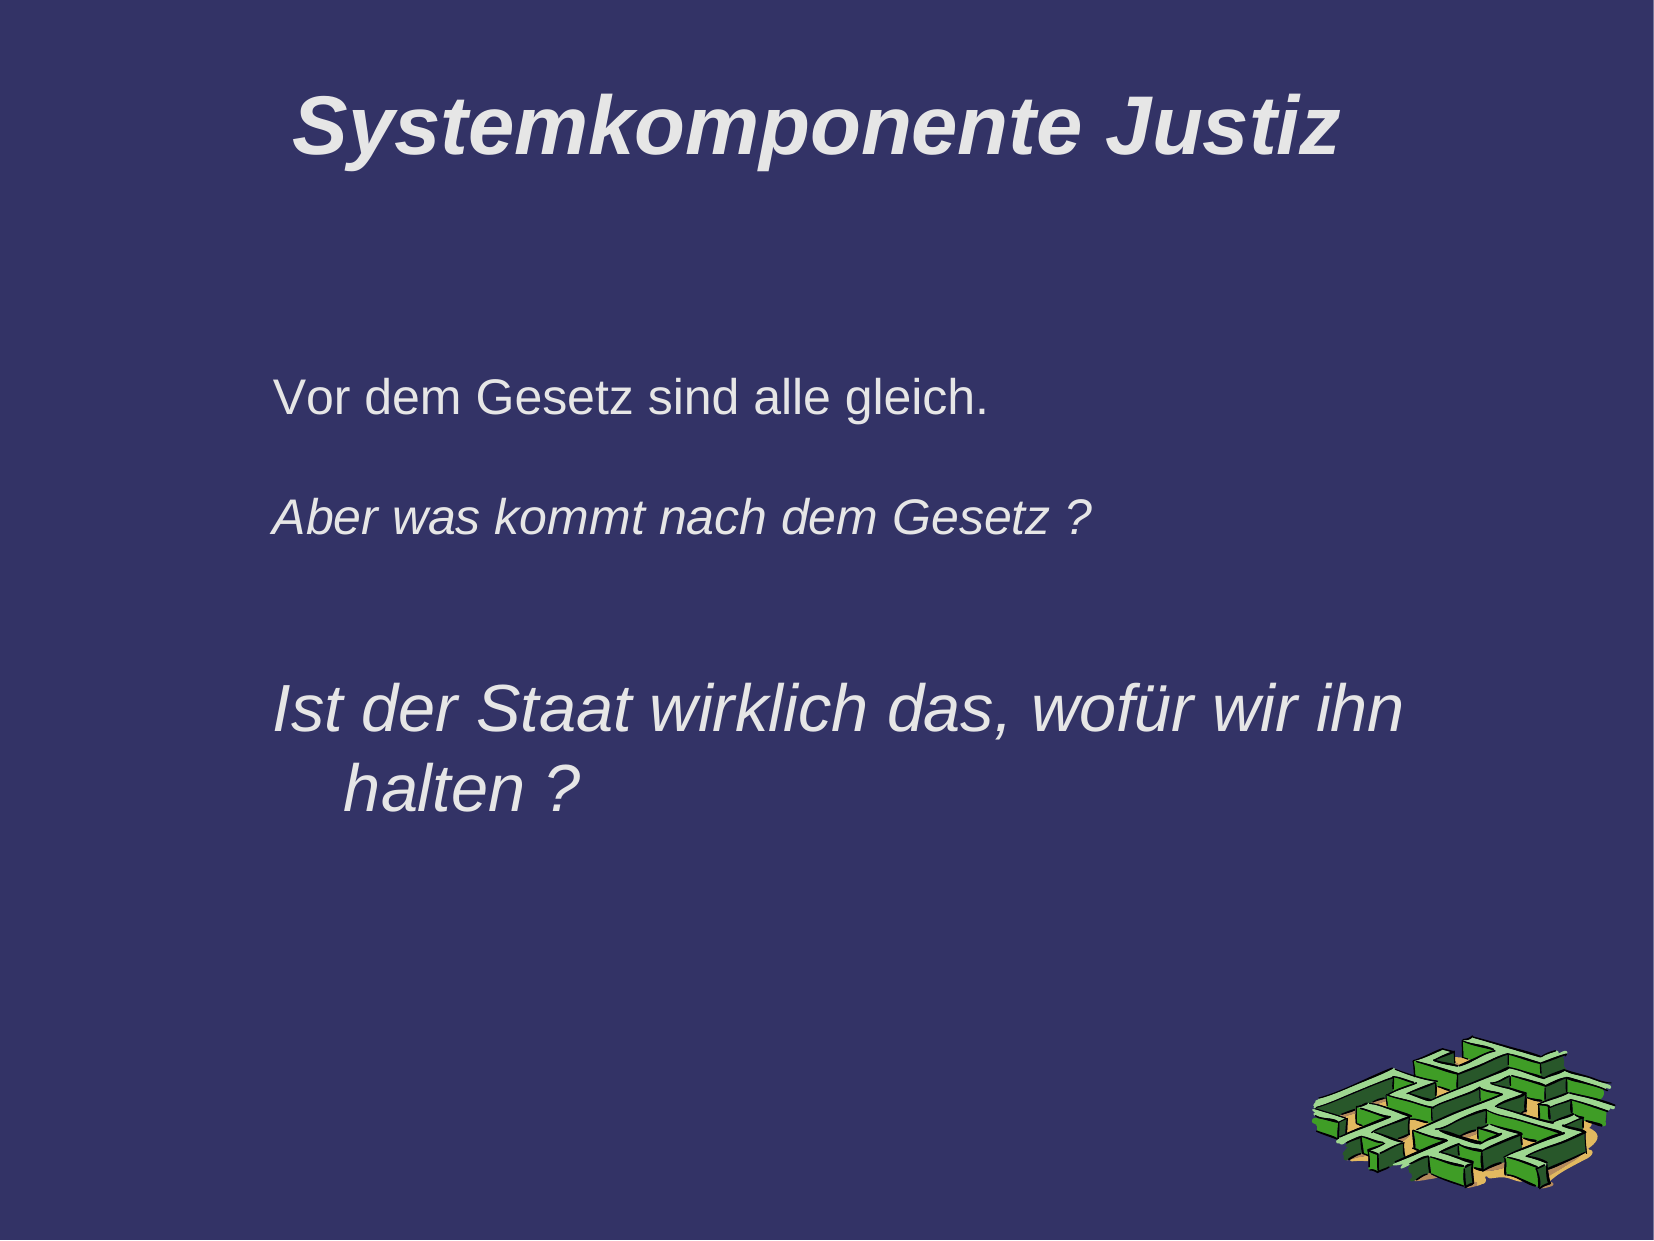

# Systemkomponente Justiz
Vor dem Gesetz sind alle gleich.
Aber was kommt nach dem Gesetz ?
Ist der Staat wirklich das, wofür wir ihn halten ?